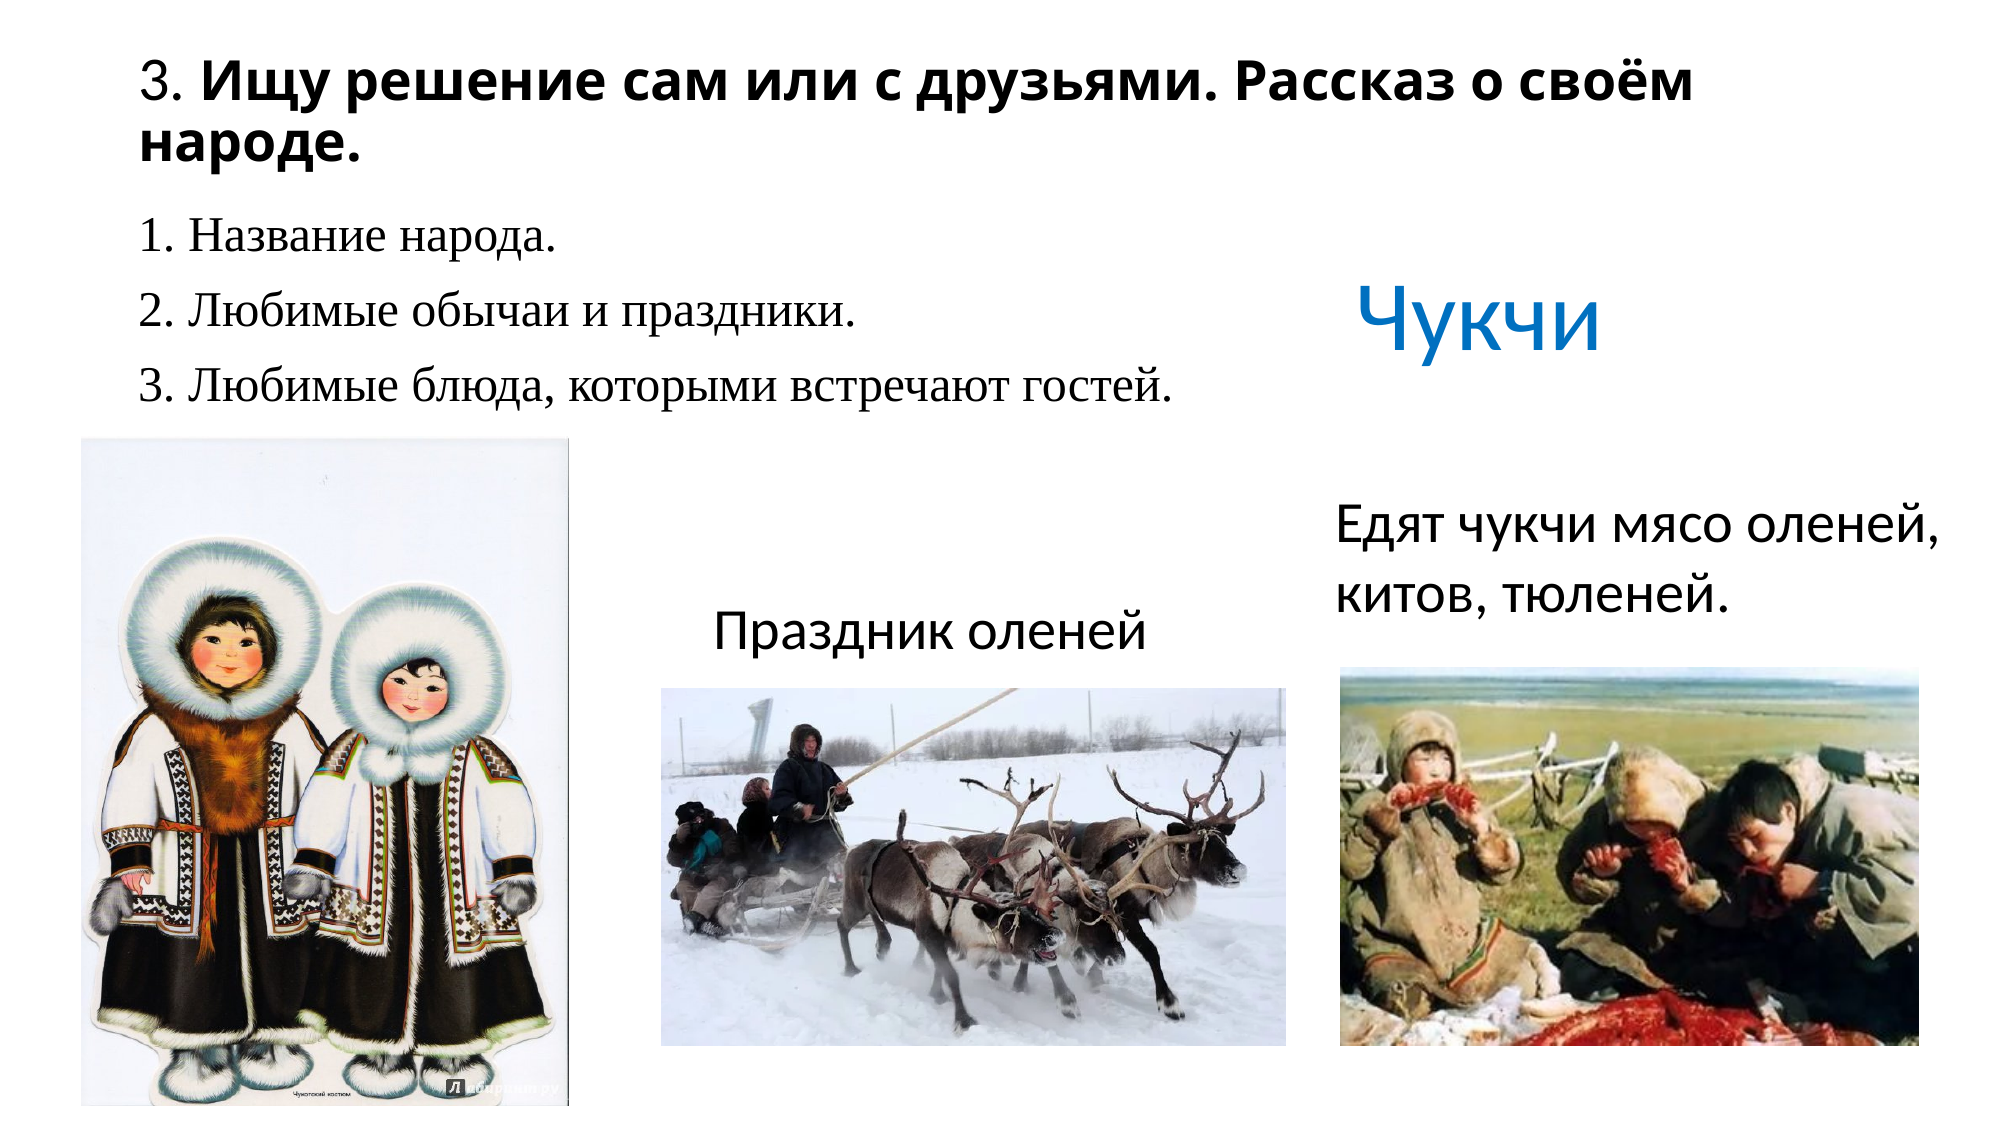

3. Ищу решение сам или с друзьями. Рассказ о своём народе.
# 1. Название народа.
2. Любимые обычаи и праздники.
3. Любимые блюда, которыми встречают гостей.
Чукчи
Едят чукчи мясо оленей,
китов, тюленей.
Праздник оленей